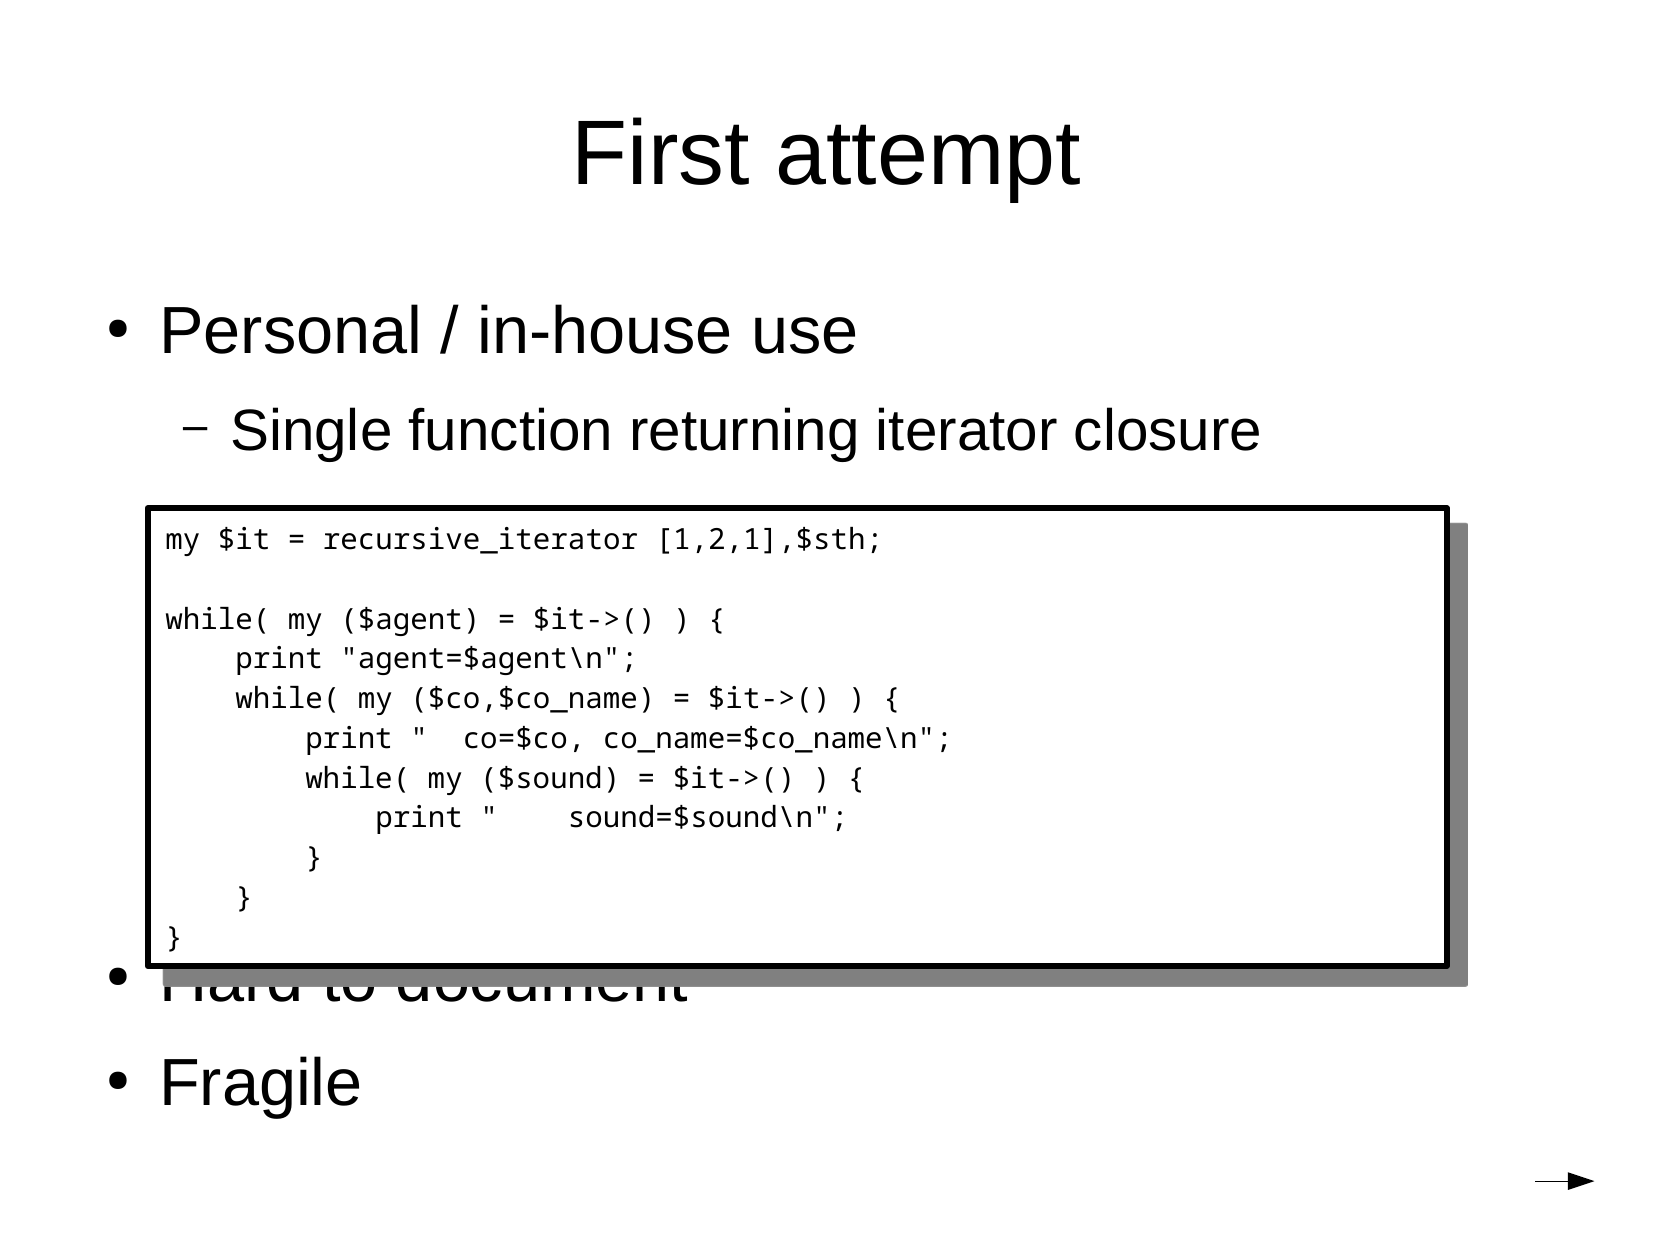

# First attempt
Personal / in-house use
Single function returning iterator closure
Hard to document
Fragile
my $it = recursive_iterator [1,2,1],$sth;
while( my ($agent) = $it->() ) {
 print "agent=$agent\n";
 while( my ($co,$co_name) = $it->() ) {
 print " co=$co, co_name=$co_name\n";
 while( my ($sound) = $it->() ) {
 print " sound=$sound\n";
 }
 }
}